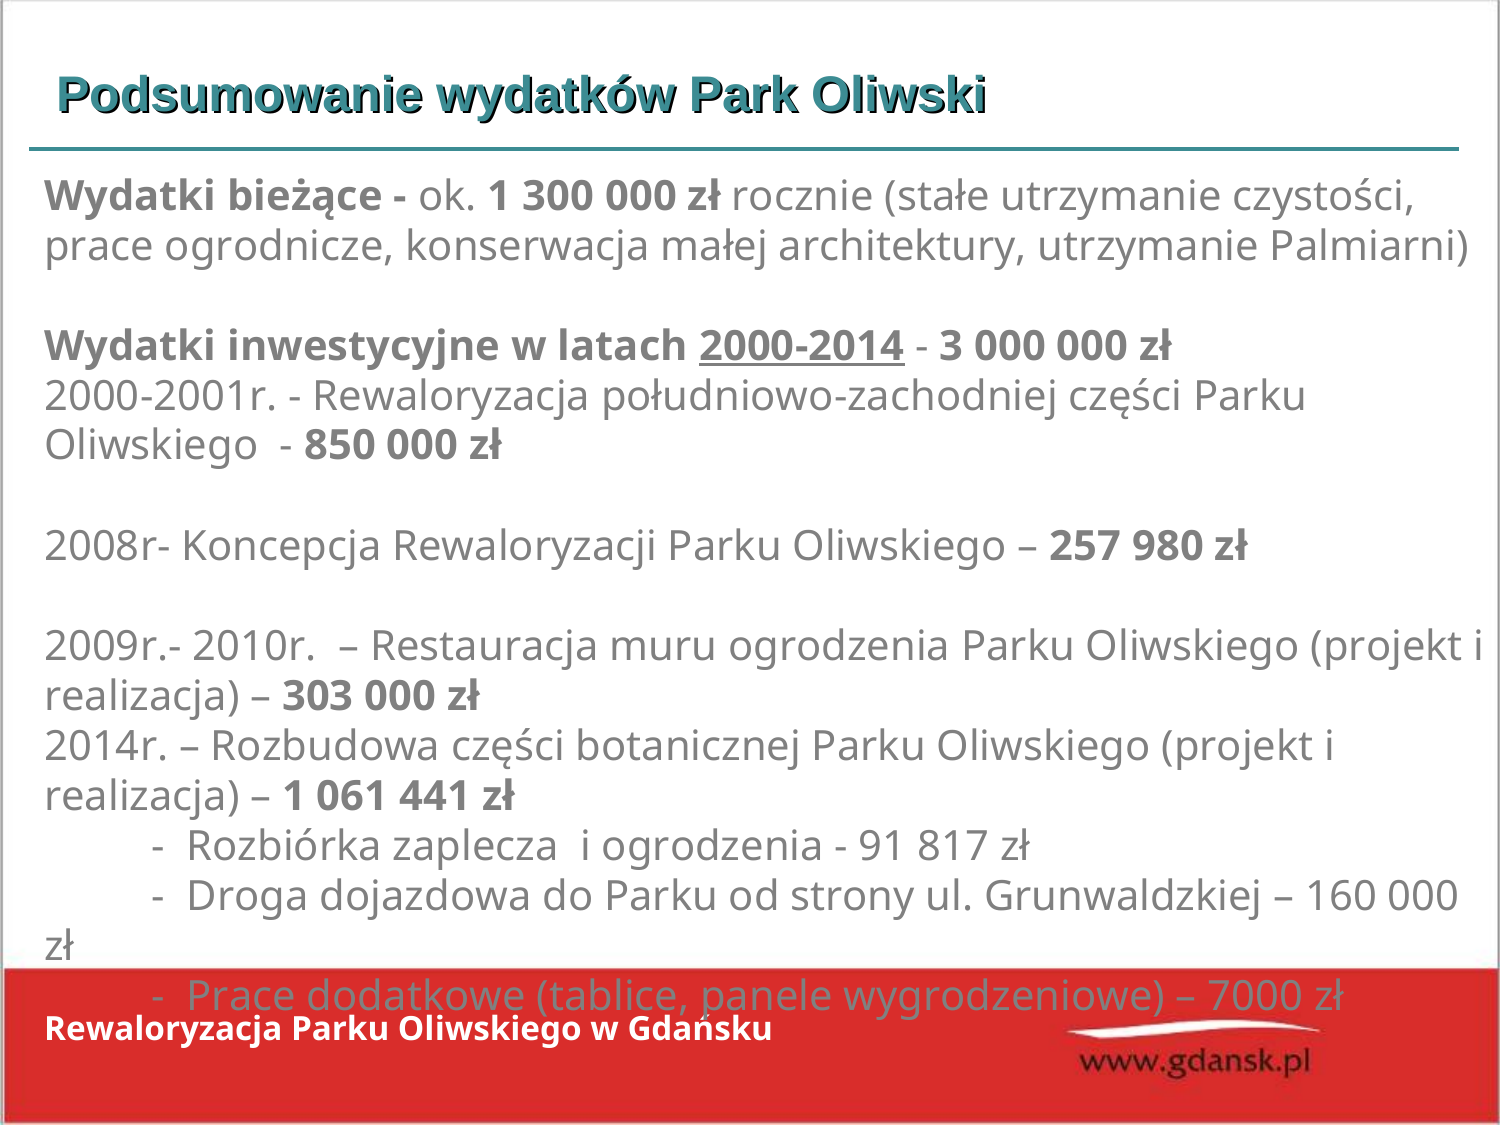

# Podsumowanie wydatków Park Oliwski
Wydatki bieżące - ok. 1 300 000 zł rocznie (stałe utrzymanie czystości, prace ogrodnicze, konserwacja małej architektury, utrzymanie Palmiarni)
Wydatki inwestycyjne w latach 2000-2014 - 3 000 000 zł
2000-2001r. - Rewaloryzacja południowo-zachodniej części Parku Oliwskiego - 850 000 zł
2008r- Koncepcja Rewaloryzacji Parku Oliwskiego – 257 980 zł
2009r.- 2010r. – Restauracja muru ogrodzenia Parku Oliwskiego (projekt i realizacja) – 303 000 zł
2014r. – Rozbudowa części botanicznej Parku Oliwskiego (projekt i realizacja) – 1 061 441 zł
 - Rozbiórka zaplecza i ogrodzenia - 91 817 zł
 - Droga dojazdowa do Parku od strony ul. Grunwaldzkiej – 160 000 zł
 - Prace dodatkowe (tablice, panele wygrodzeniowe) – 7000 zł
Rewaloryzacja Parku Oliwskiego w Gdańsku